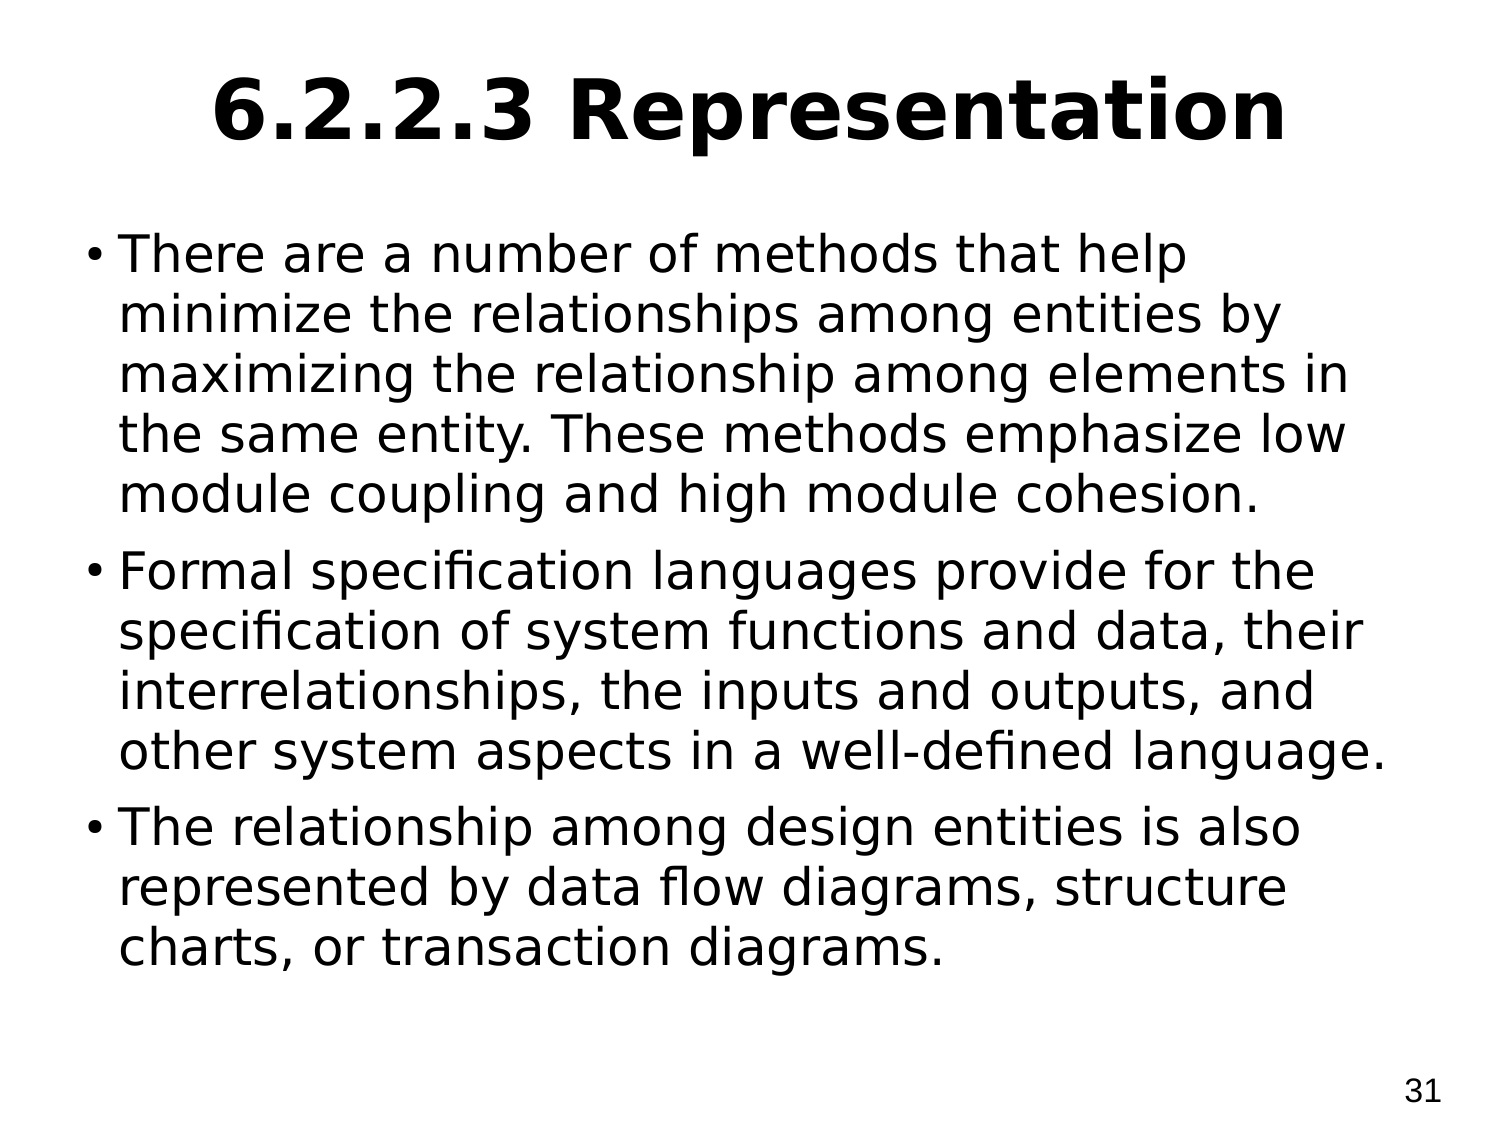

# 6.2.2.3 Representation
There are a number of methods that help minimize the relationships among entities by maximizing the relationship among elements in the same entity. These methods emphasize low module coupling and high module cohesion.
Formal specification languages provide for the specification of system functions and data, their interrelationships, the inputs and outputs, and other system aspects in a well-defined language.
The relationship among design entities is also represented by data flow diagrams, structure charts, or transaction diagrams.